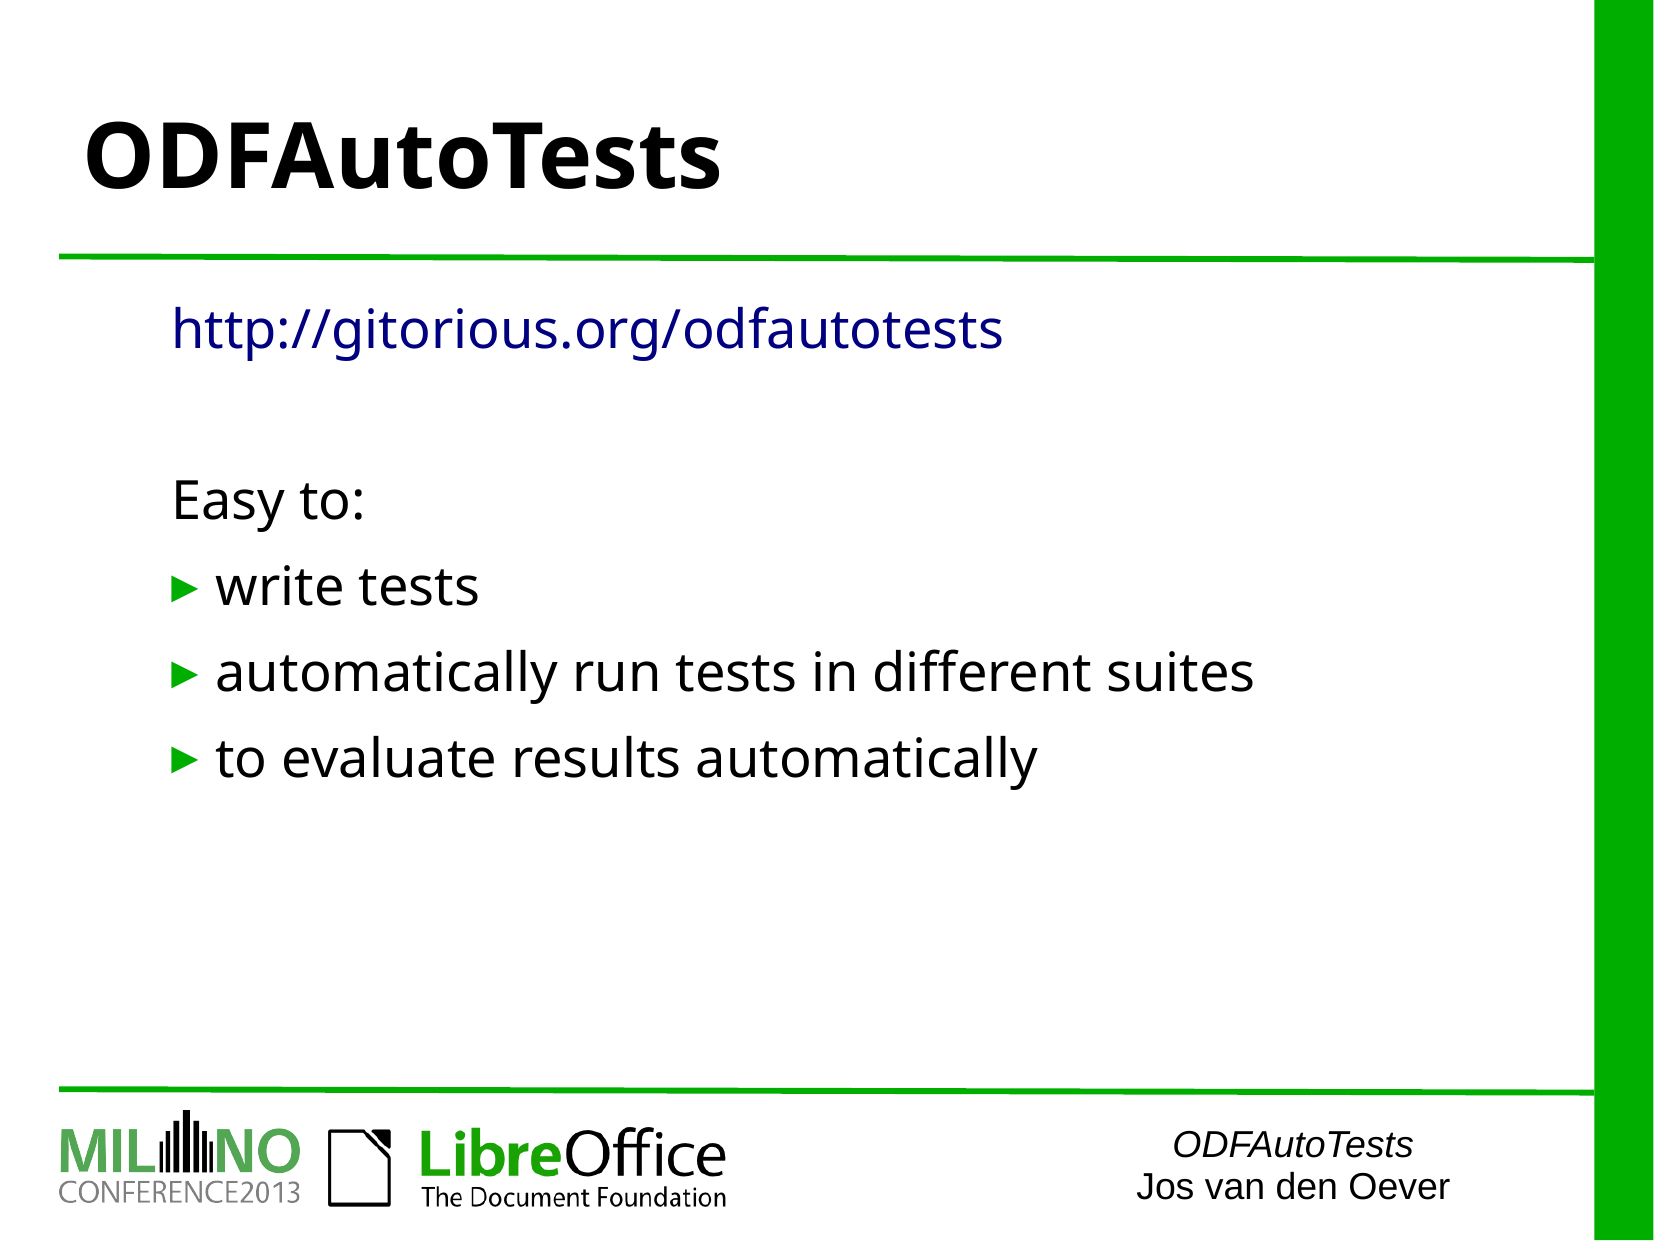

# ODFAutoTests
http://gitorious.org/odfautotests
Easy to:
write tests
automatically run tests in different suites
to evaluate results automatically